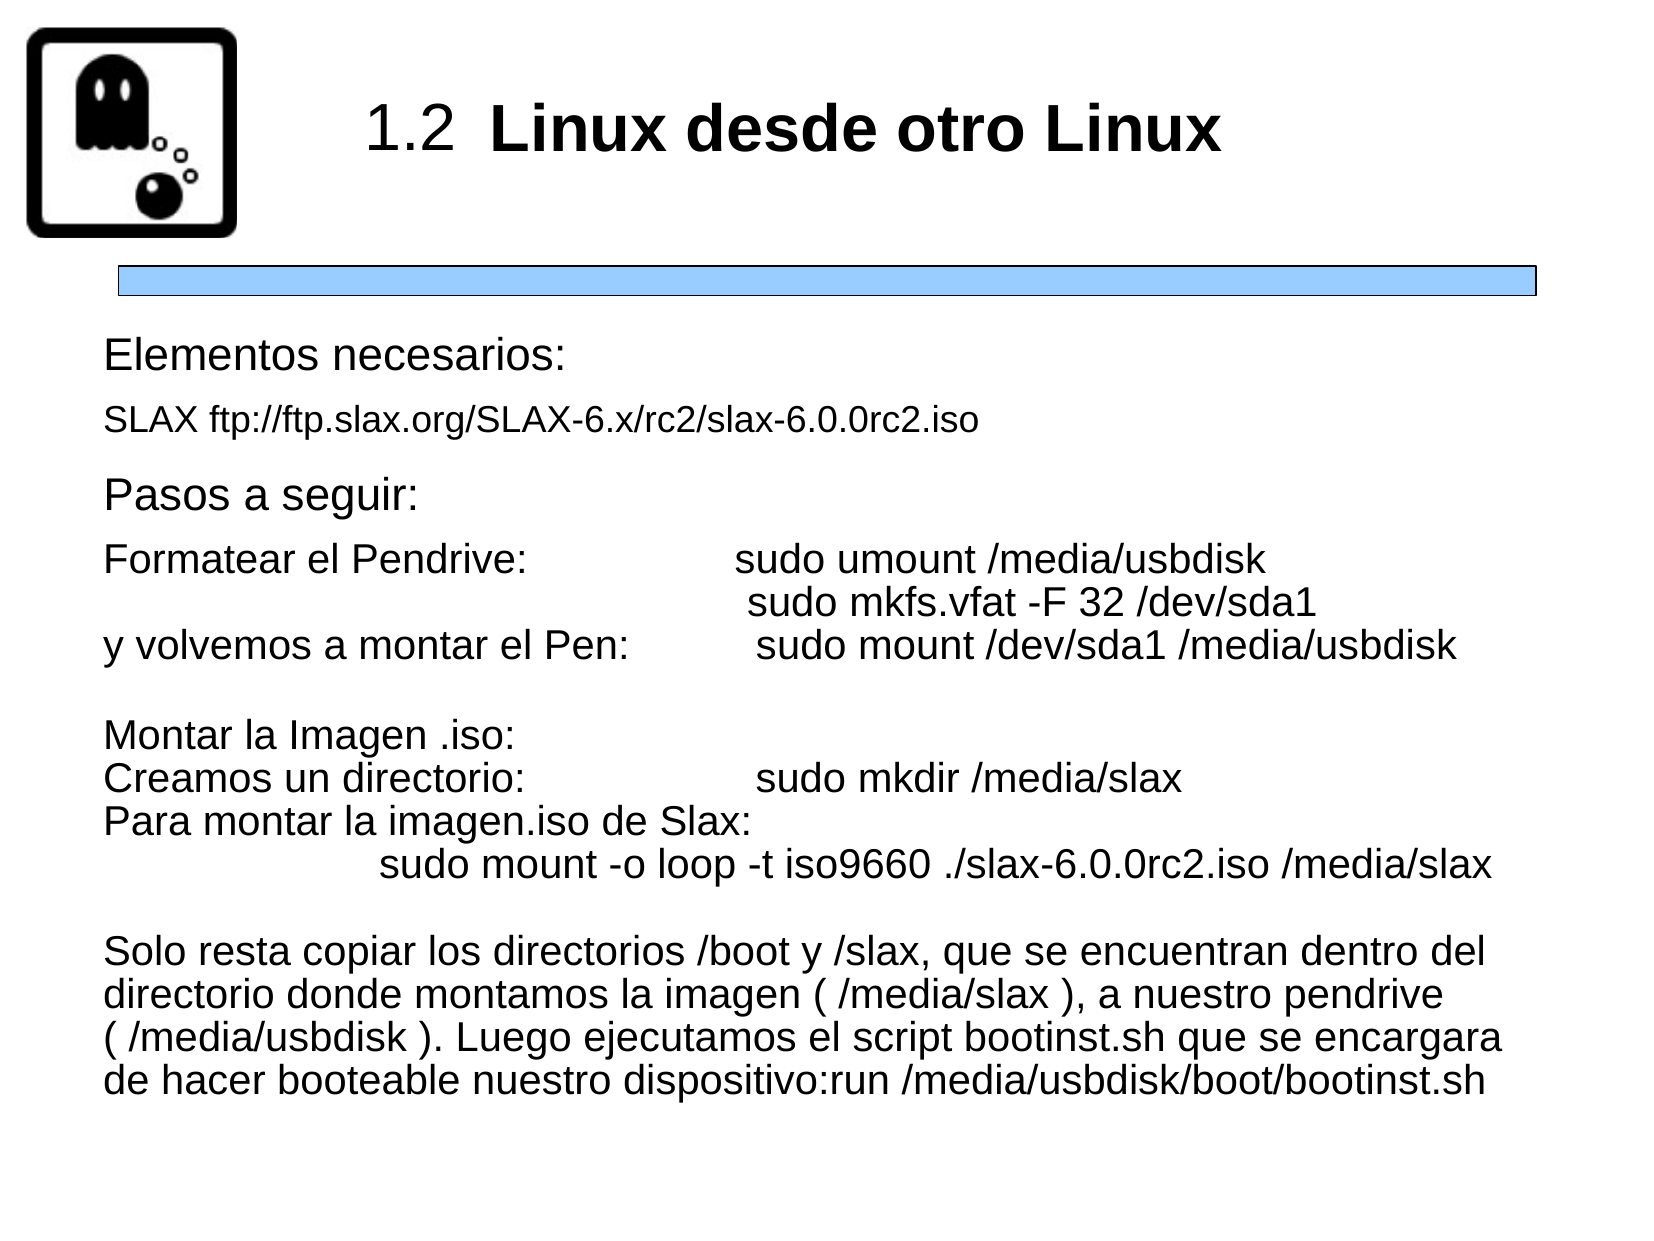

1.2
Linux desde otro Linux
Elementos necesarios:
SLAX ftp://ftp.slax.org/SLAX-6.x/rc2/slax-6.0.0rc2.iso
Pasos a seguir:
Formatear el Pendrive: sudo umount /media/usbdisk
 sudo mkfs.vfat -F 32 /dev/sda1
y volvemos a montar el Pen: sudo mount /dev/sda1 /media/usbdisk
Montar la Imagen .iso:
Creamos un directorio: sudo mkdir /media/slax
Para montar la imagen.iso de Slax:
 sudo mount -o loop -t iso9660 ./slax-6.0.0rc2.iso /media/slax
Solo resta copiar los directorios /boot y /slax, que se encuentran dentro del directorio donde montamos la imagen ( /media/slax ), a nuestro pendrive ( /media/usbdisk ). Luego ejecutamos el script bootinst.sh que se encargara de hacer booteable nuestro dispositivo:run /media/usbdisk/boot/bootinst.sh